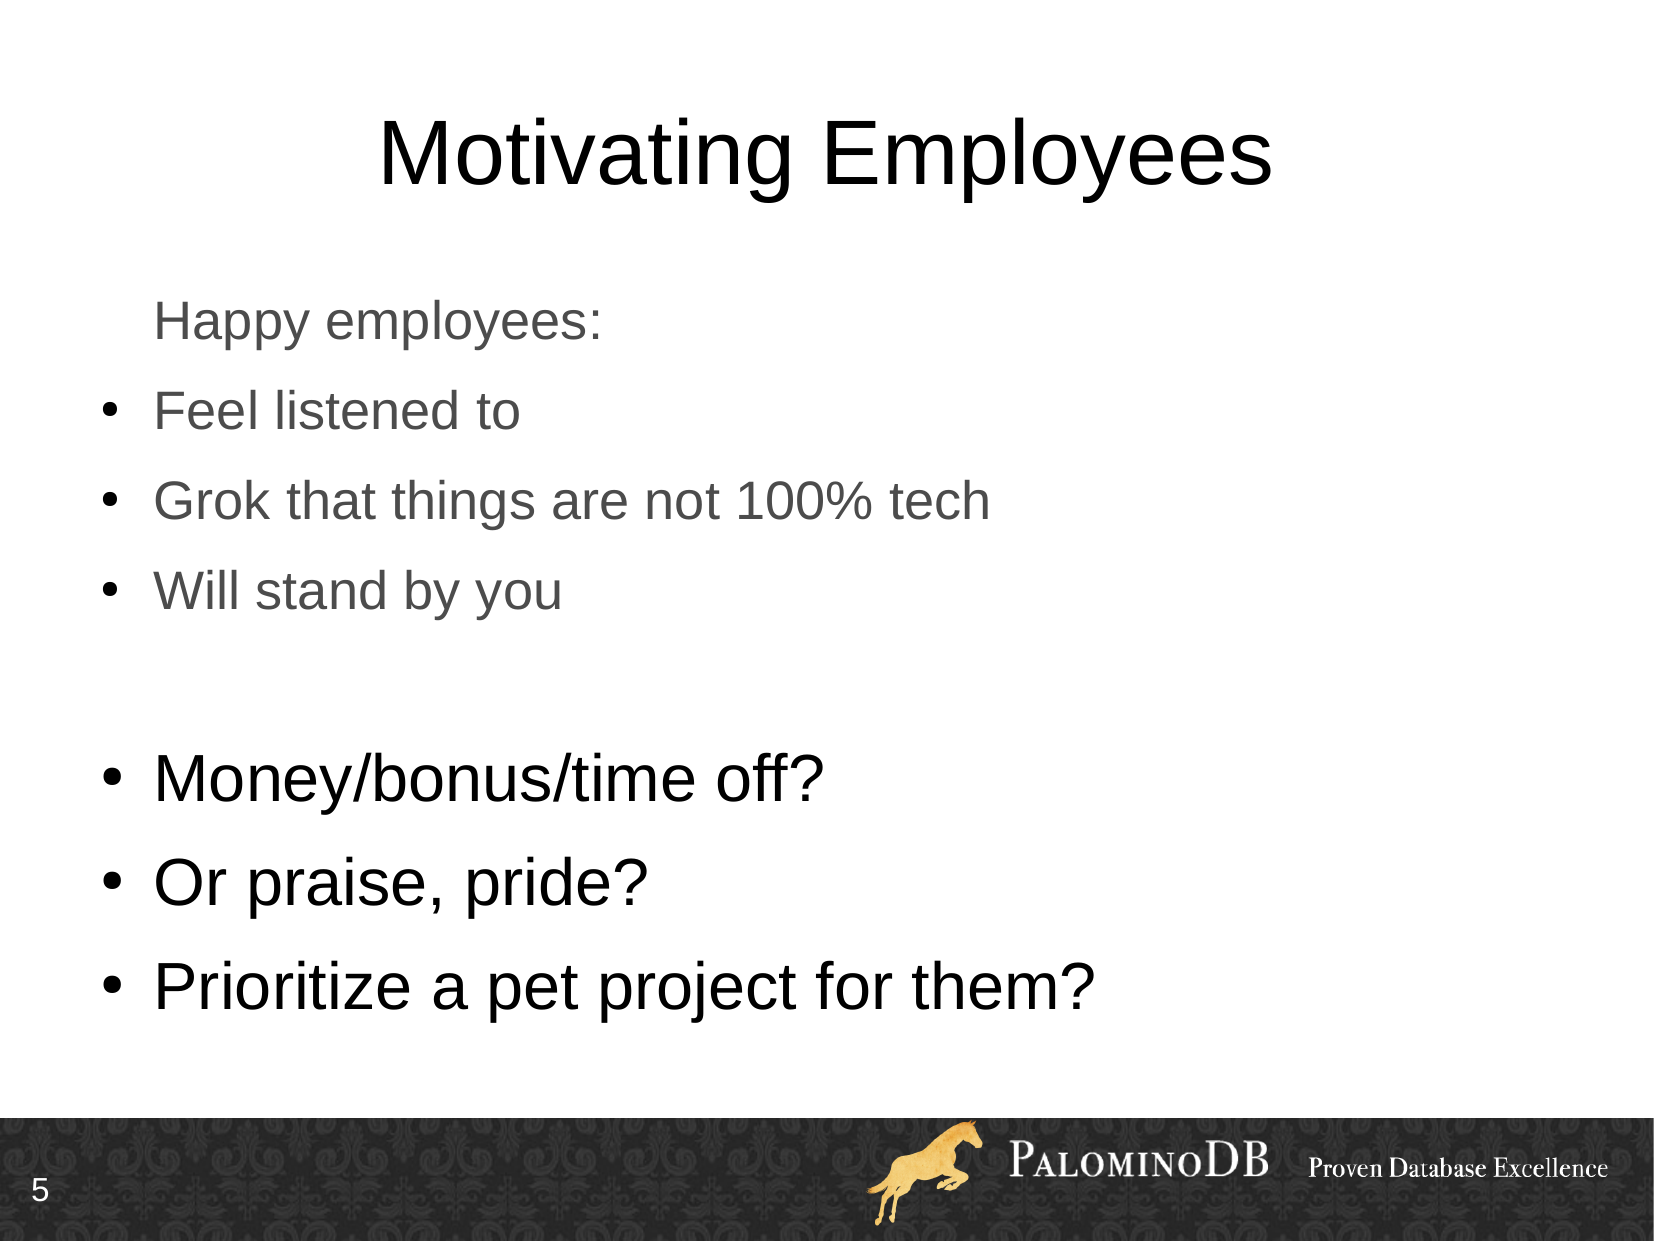

# Motivating Employees
Happy employees:
Feel listened to
Grok that things are not 100% tech
Will stand by you
Money/bonus/time off?
Or praise, pride?
Prioritize a pet project for them?